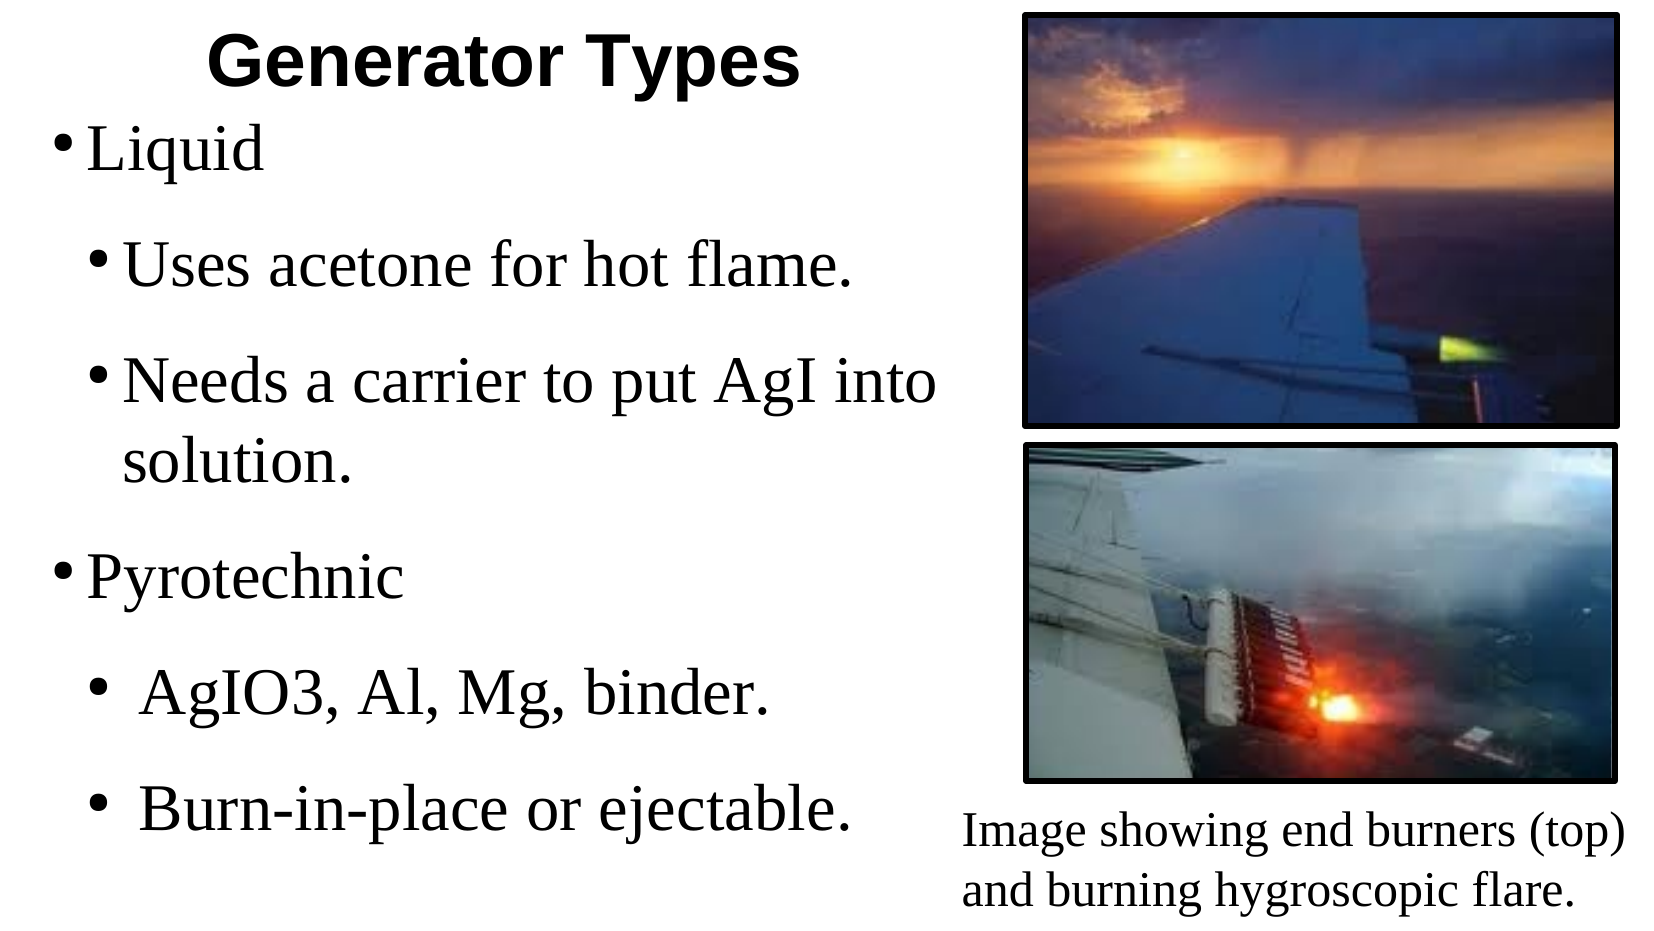

# Generator Types
Liquid
Uses acetone for hot flame.
Needs a carrier to put AgI into solution.
Pyrotechnic
 AgIO3, Al, Mg, binder.
 Burn-in-place or ejectable.
Image showing end burners (top) and burning hygroscopic flare.